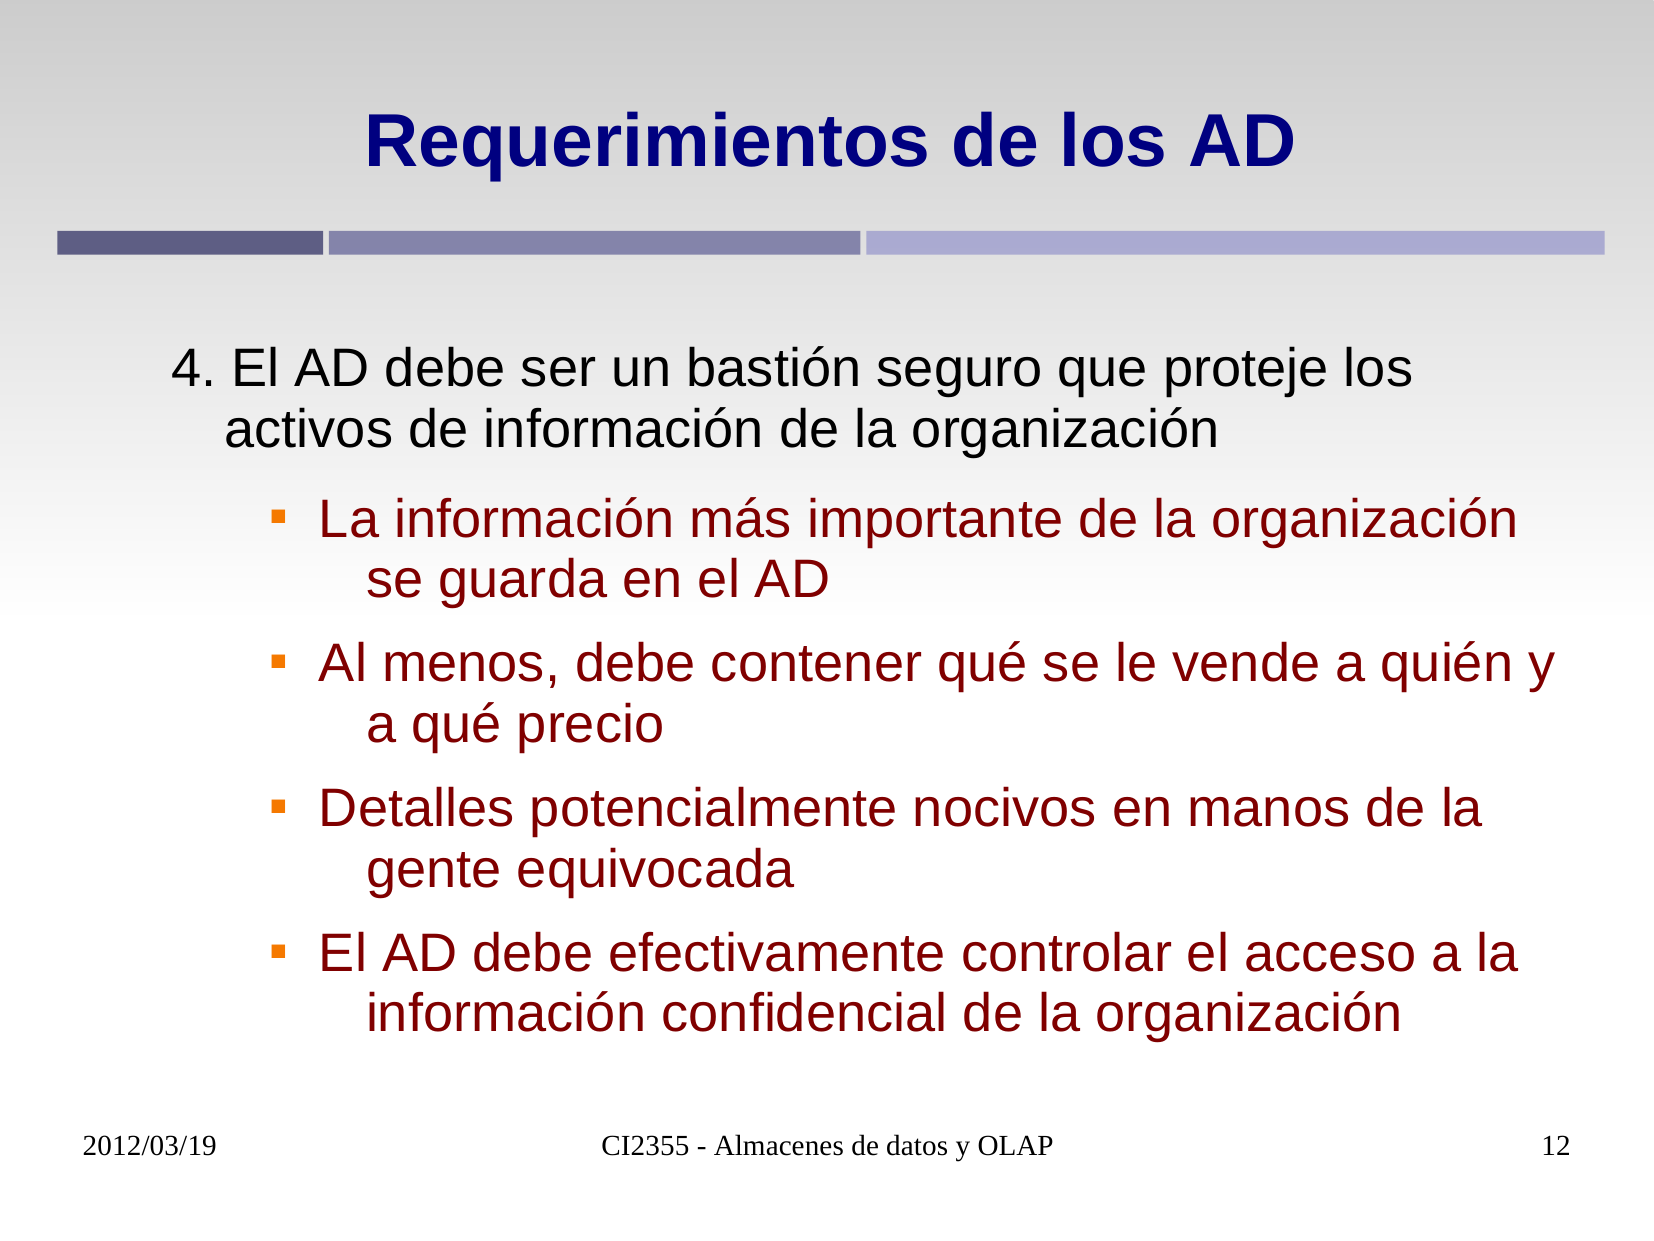

# Requerimientos de los AD
4. El AD debe ser un bastión seguro que proteje los activos de información de la organización
La información más importante de la organización se guarda en el AD
Al menos, debe contener qué se le vende a quién y a qué precio
Detalles potencialmente nocivos en manos de la gente equivocada
El AD debe efectivamente controlar el acceso a la información confidencial de la organización
2012/03/19
CI2355 - Almacenes de datos y OLAP
12